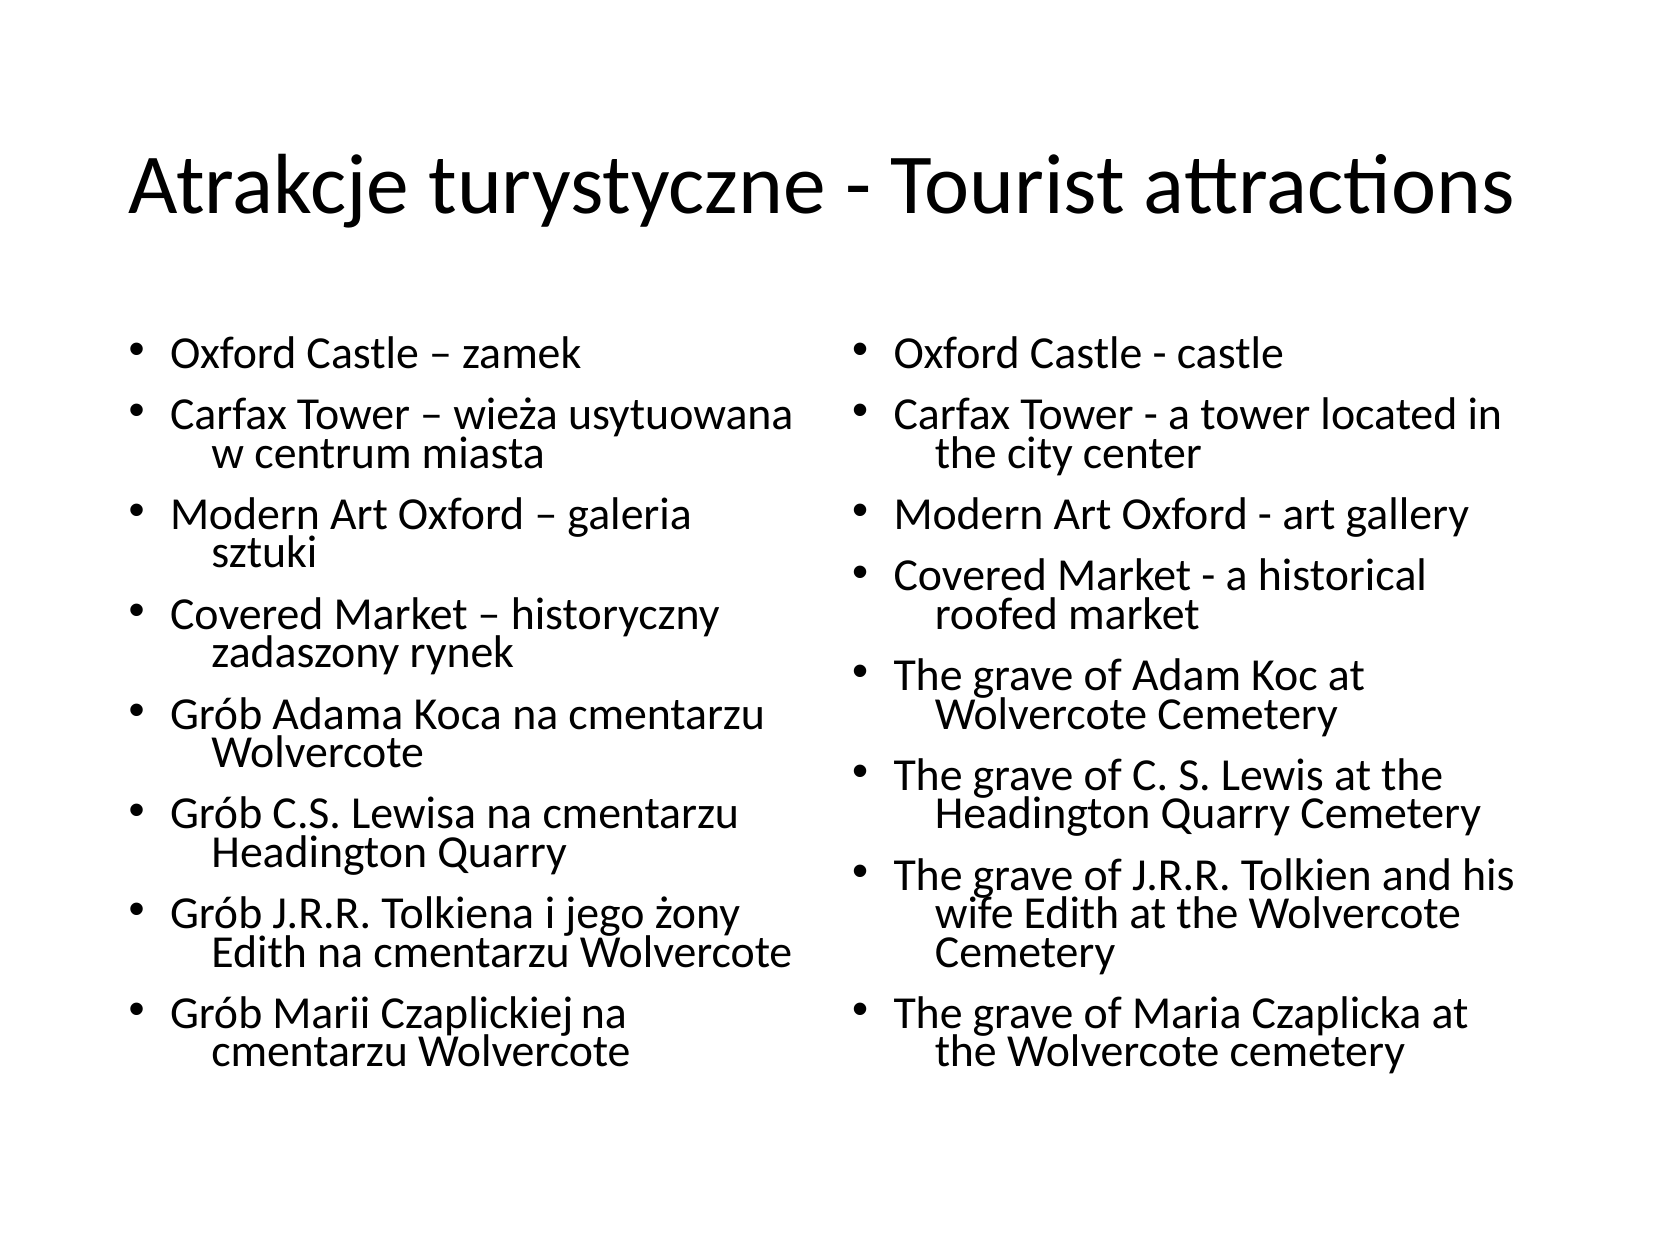

# Atrakcje turystyczne - Tourist attractions
Oxford Castle – zamek
Carfax Tower – wieża usytuowana w centrum miasta
Modern Art Oxford – galeria sztuki
Covered Market – historyczny zadaszony rynek
Grób Adama Koca na cmentarzu Wolvercote
Grób C.S. Lewisa na cmentarzu Headington Quarry
Grób J.R.R. Tolkiena i jego żony Edith na cmentarzu Wolvercote
Grób Marii Czaplickiej na cmentarzu Wolvercote
Oxford Castle - castle
Carfax Tower - a tower located in the city center
Modern Art Oxford - art gallery
Covered Market - a historical roofed market
The grave of Adam Koc at Wolvercote Cemetery
The grave of C. S. Lewis at the Headington Quarry Cemetery
The grave of J.R.R. Tolkien and his wife Edith at the Wolvercote Cemetery
The grave of Maria Czaplicka at the Wolvercote cemetery